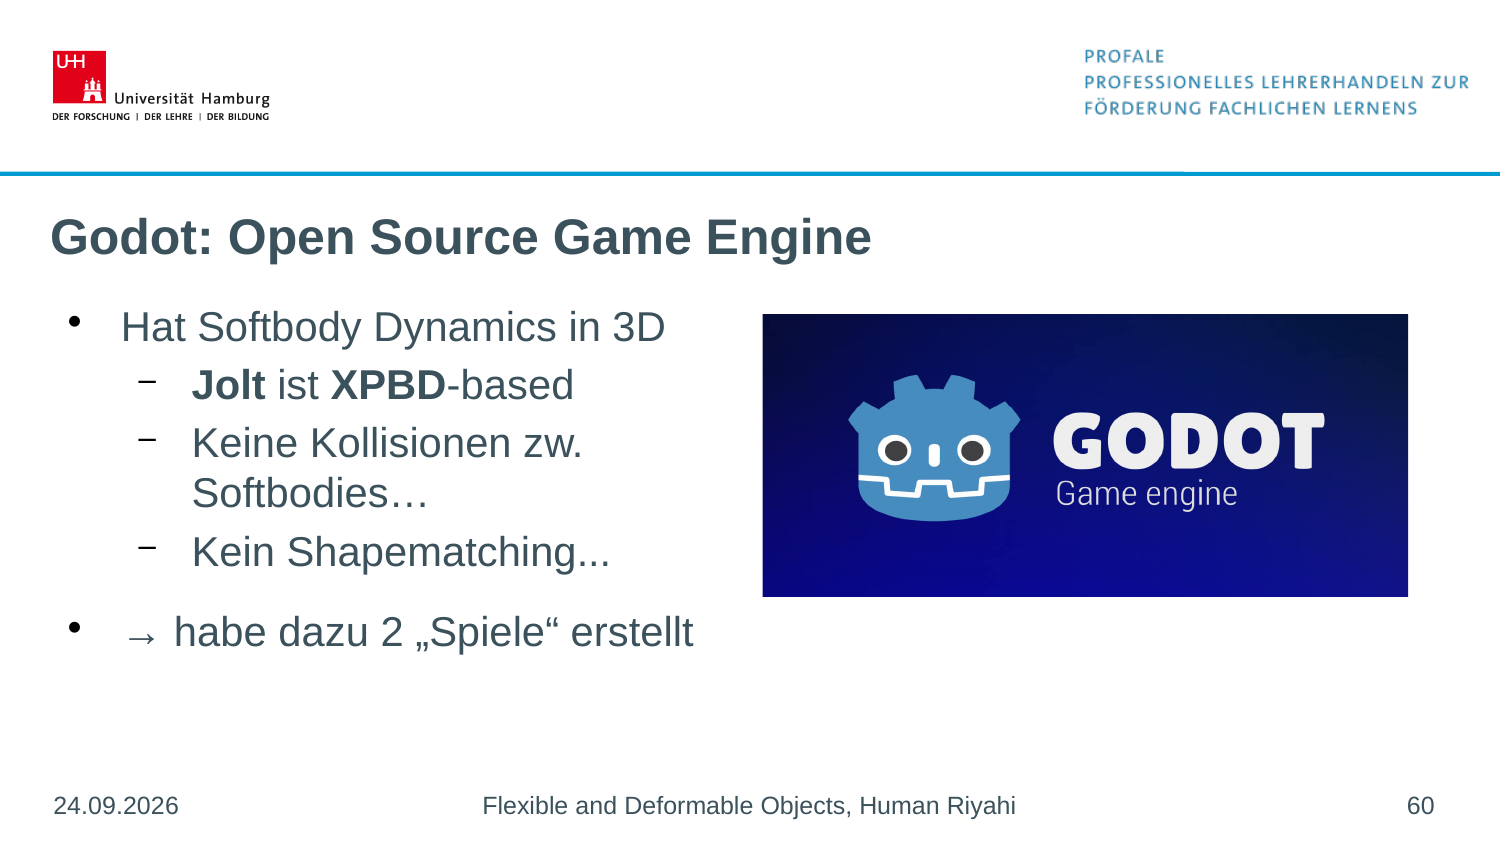

→ das Kollisionen nicht funktionieren und auch das Community Plugin kann ich zeigen
→ letzter Punkt stimmt noch nicht ganz
→ bei Showcase auch auf Subdivision eingehen, ...
# Godot: Open Source Game Engine
Hat Softbody Dynamics in 3D
Jolt ist XPBD-based
Keine Kollisionen zw. Softbodies…
Kein Shapematching...
→ habe dazu 2 „Spiele“ erstellt
Flexible and Deformable Objects, Human Riyahi